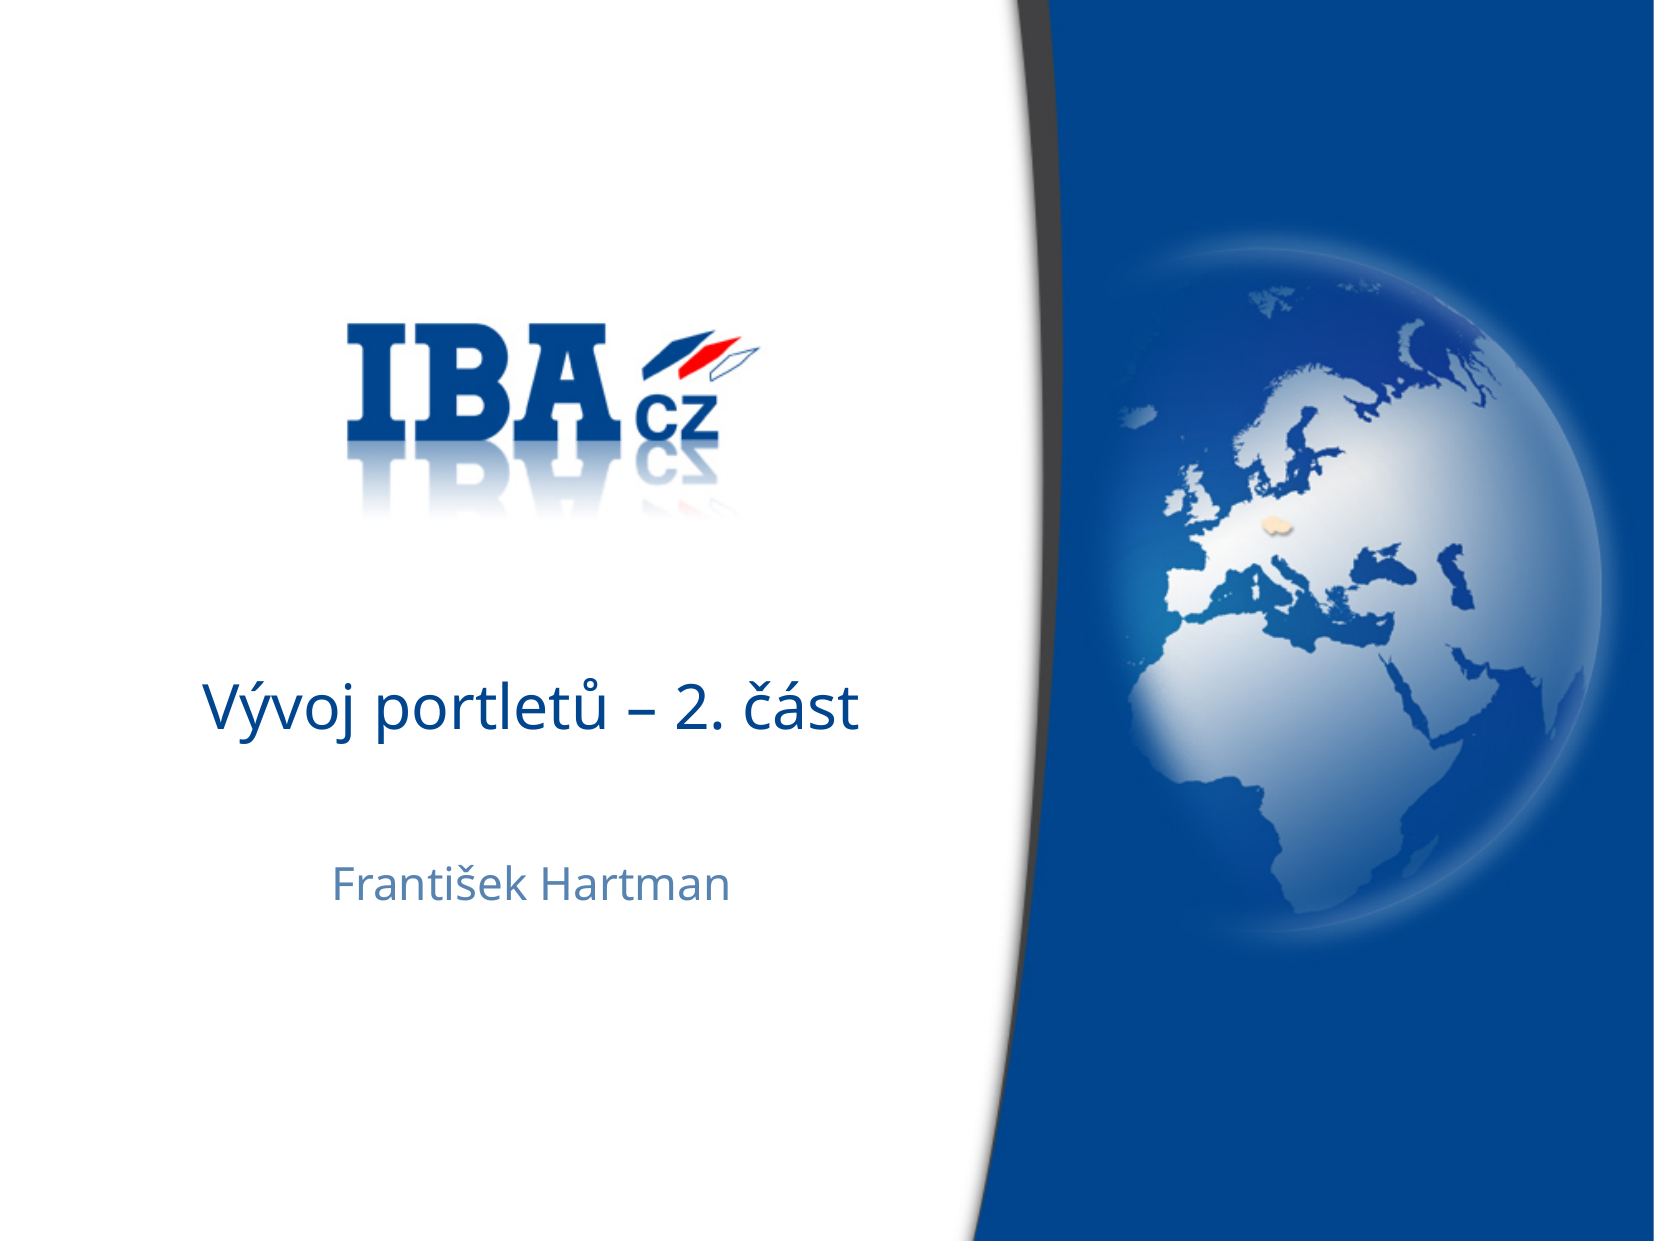

# Vývoj portletů – 2. část
František Hartman